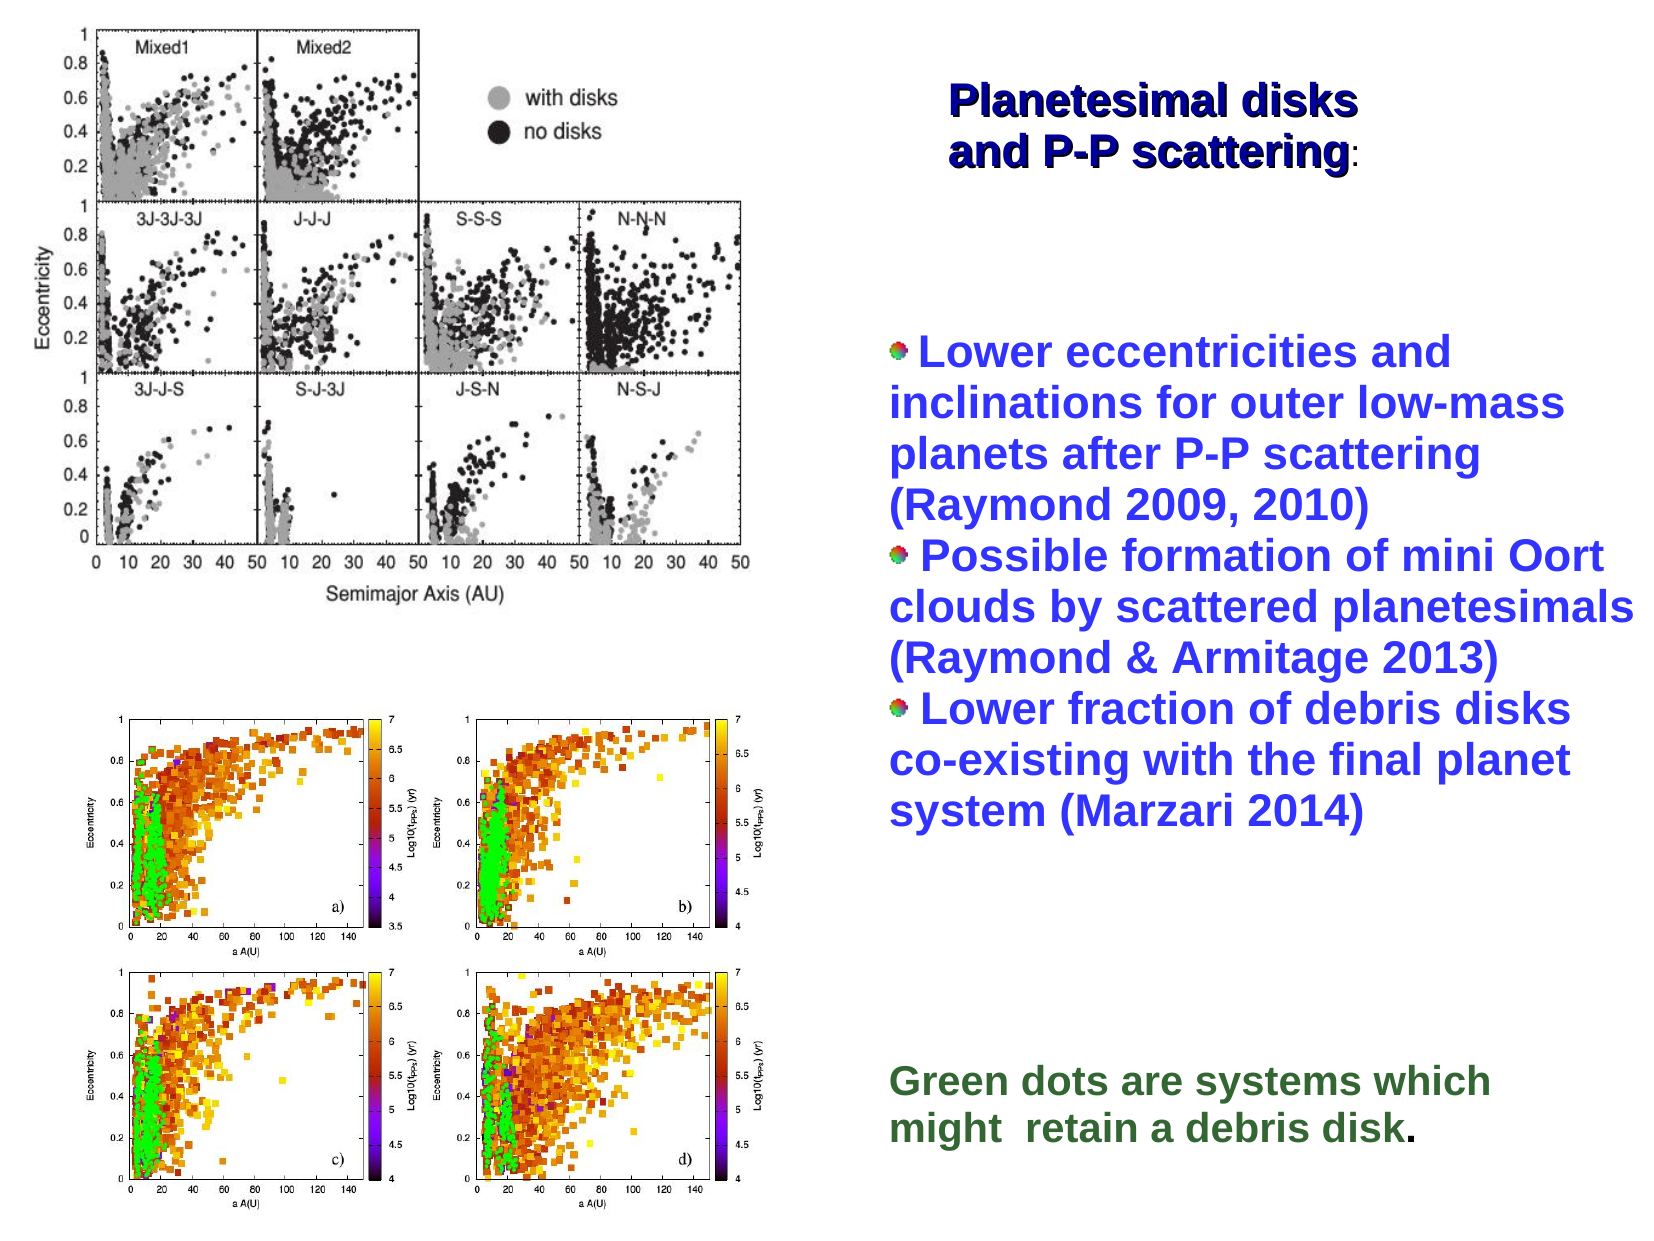

Planetesimal disks and P-P scattering:
 Lower eccentricities and inclinations for outer low-mass planets after P-P scattering (Raymond 2009, 2010)
 Possible formation of mini Oort clouds by scattered planetesimals (Raymond & Armitage 2013)
 Lower fraction of debris disks co-existing with the final planet system (Marzari 2014)
Green dots are systems which might retain a debris disk.